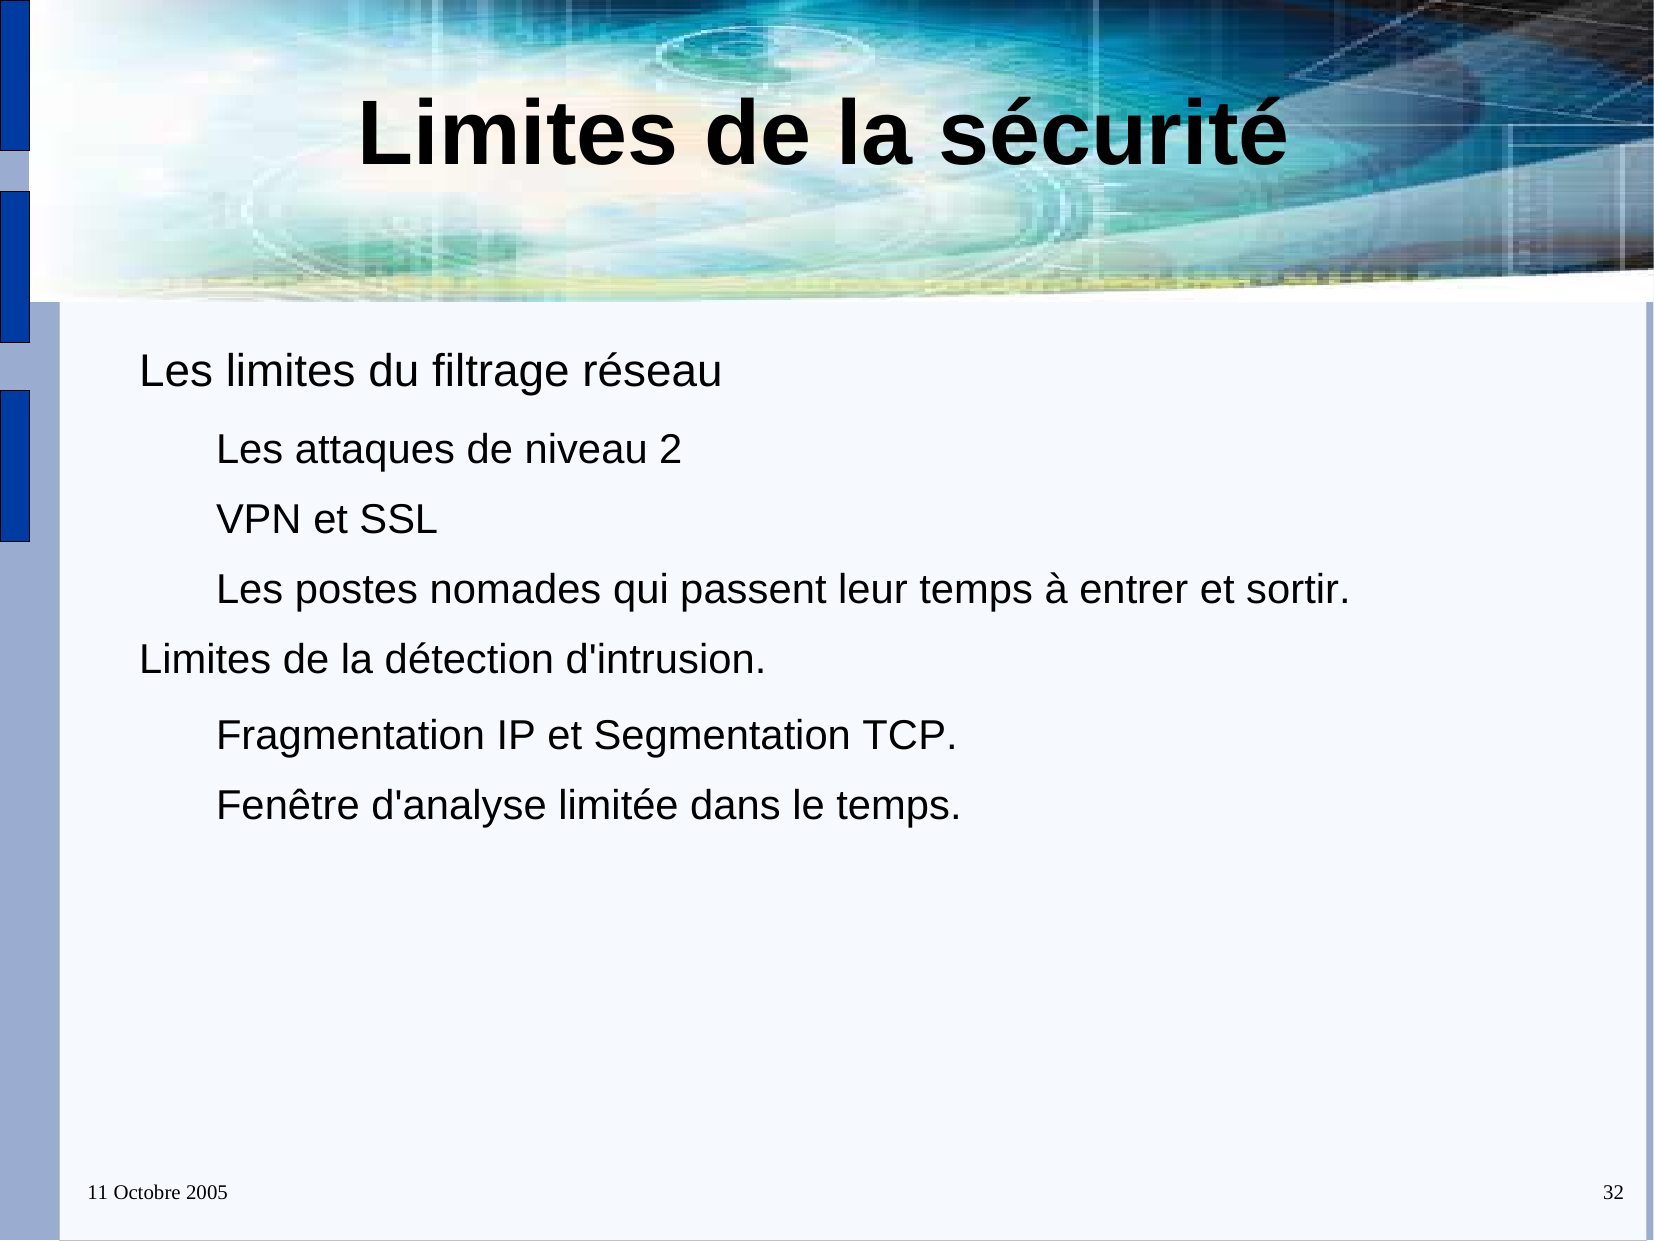

# Limites de la sécurité
Les limites du filtrage réseau
Les attaques de niveau 2
VPN et SSL
Les postes nomades qui passent leur temps à entrer et sortir.
Limites de la détection d'intrusion.
Fragmentation IP et Segmentation TCP.
Fenêtre d'analyse limitée dans le temps.